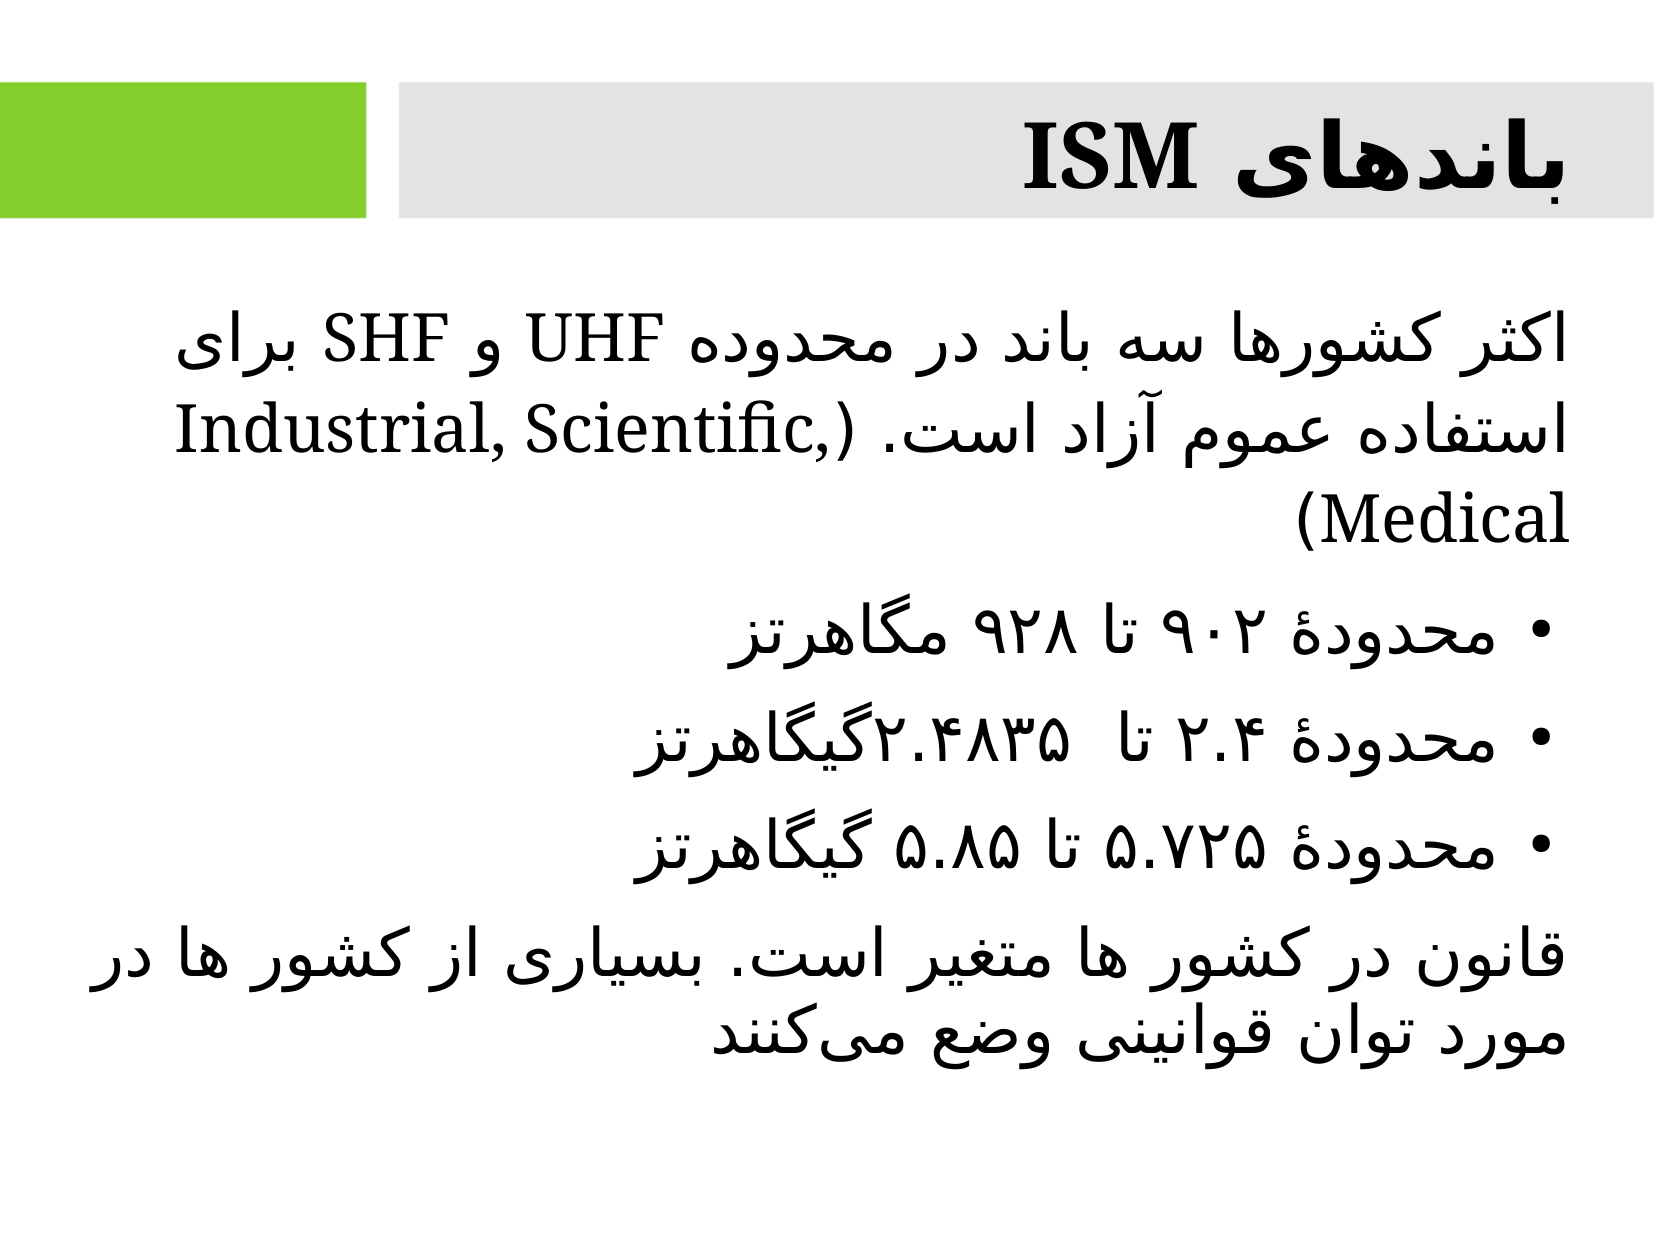

# باندهای ISM
اکثر کشورها سه باند در محدوده UHF و SHF برای استفاده عموم آزاد است. (Industrial, Scientific, Medical)
محدودهٔ ۹۰۲ تا ۹۲۸ مگاهرتز
محدودهٔ ۲.۴ تا ۲.۴۸۳۵گیگاهرتز
محدودهٔ ۵.۷۲۵ تا ۵.۸۵ گیگاهرتز
قانون در کشور ها متغیر است. بسیاری از کشور ها در مورد توان قوانینی وضع می‌کنند